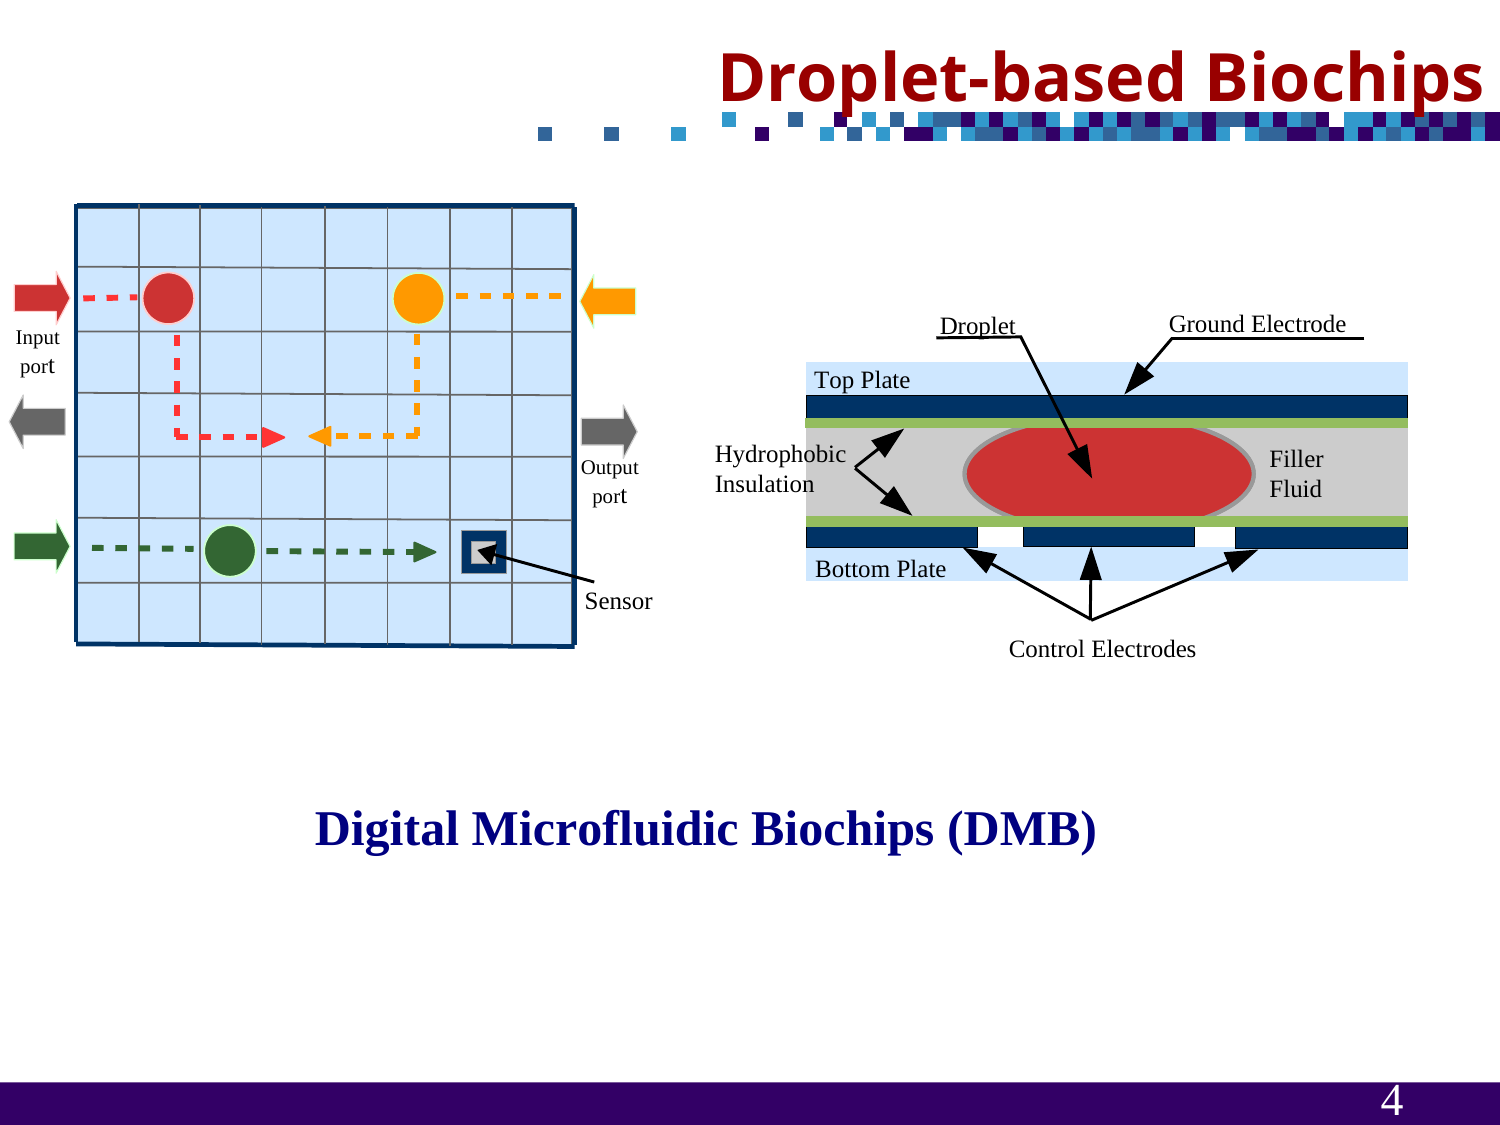

# Droplet-based Biochips
Input
port
Output
port
Sensor
Ground Electrode
Droplet
Top Plate
Hydrophobic Insulation
Filler Fluid
Bottom Plate
Control Electrodes
Digital Microfluidic Biochips (DMB)